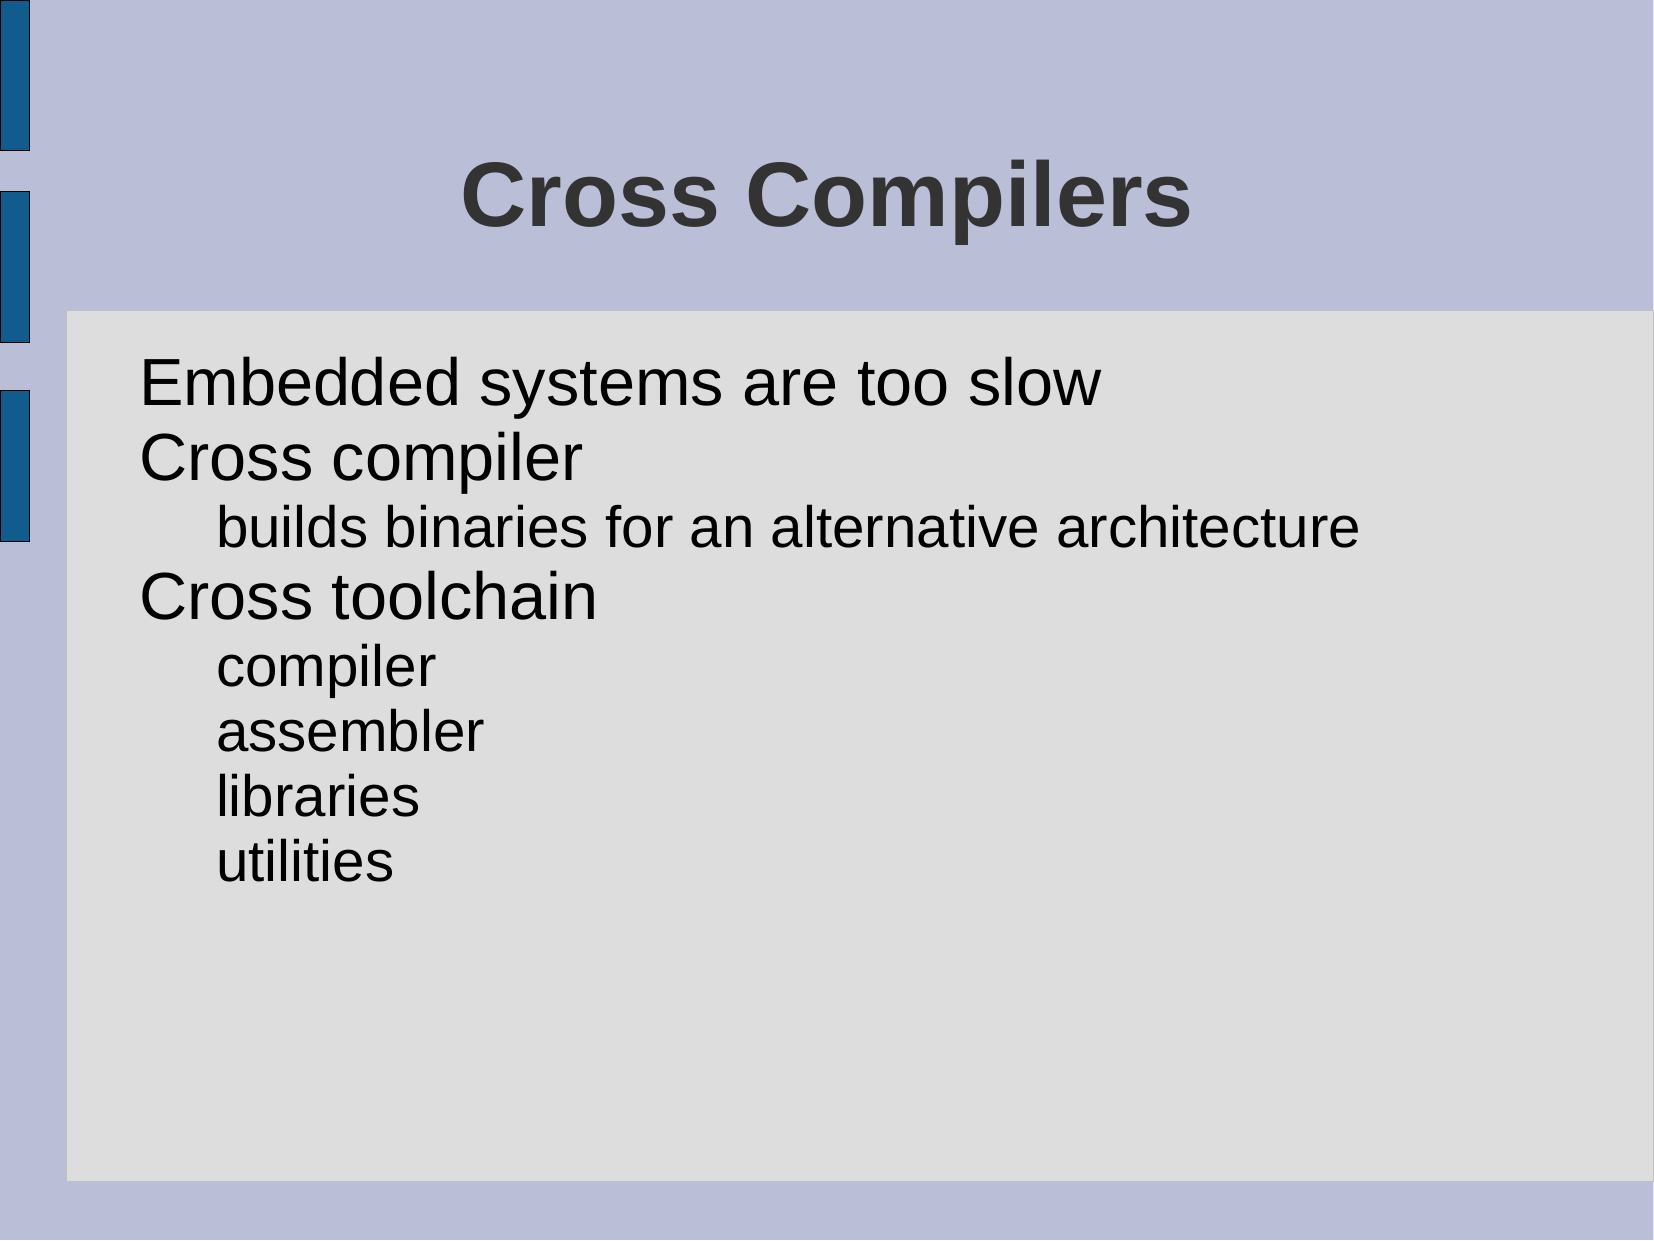

# Cross Compilers
Embedded systems are too slow
Cross compiler
builds binaries for an alternative architecture
Cross toolchain
compiler
assembler
libraries
utilities